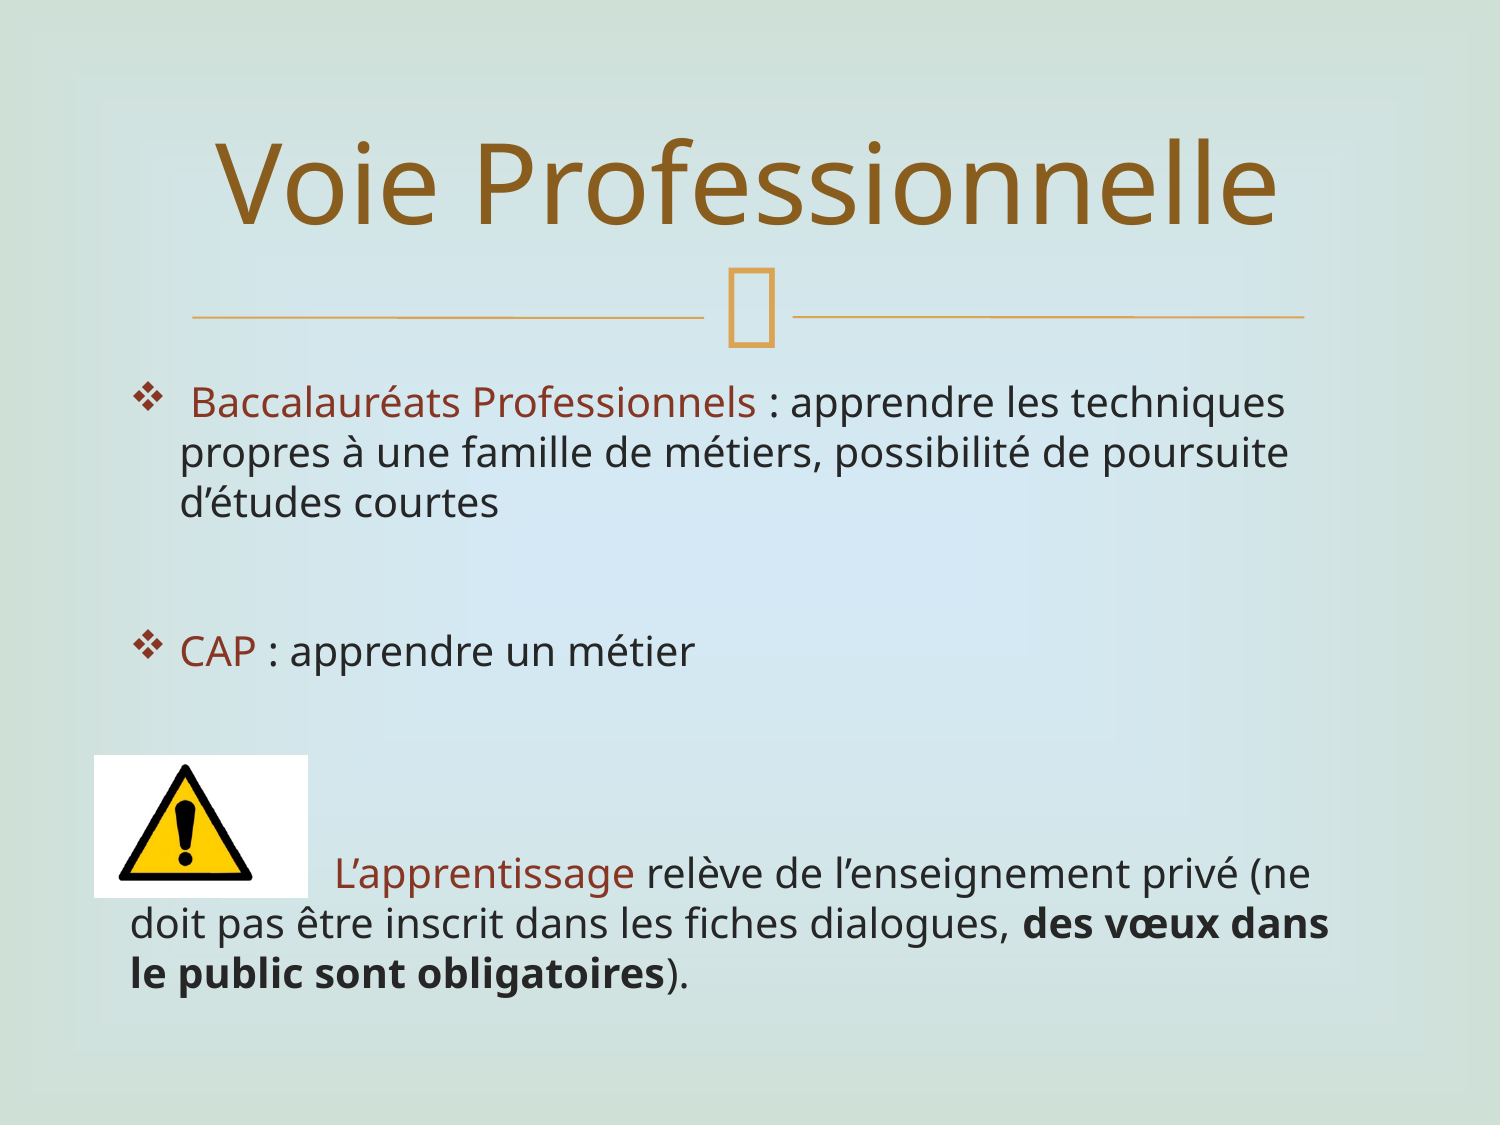

Voie Professionnelle
# Baccalauréats Professionnels : apprendre les techniques propres à une famille de métiers, possibilité de poursuite d’études courtes
CAP : apprendre un métier
 L’apprentissage relève de l’enseignement privé (ne doit pas être inscrit dans les fiches dialogues, des vœux dans le public sont obligatoires).